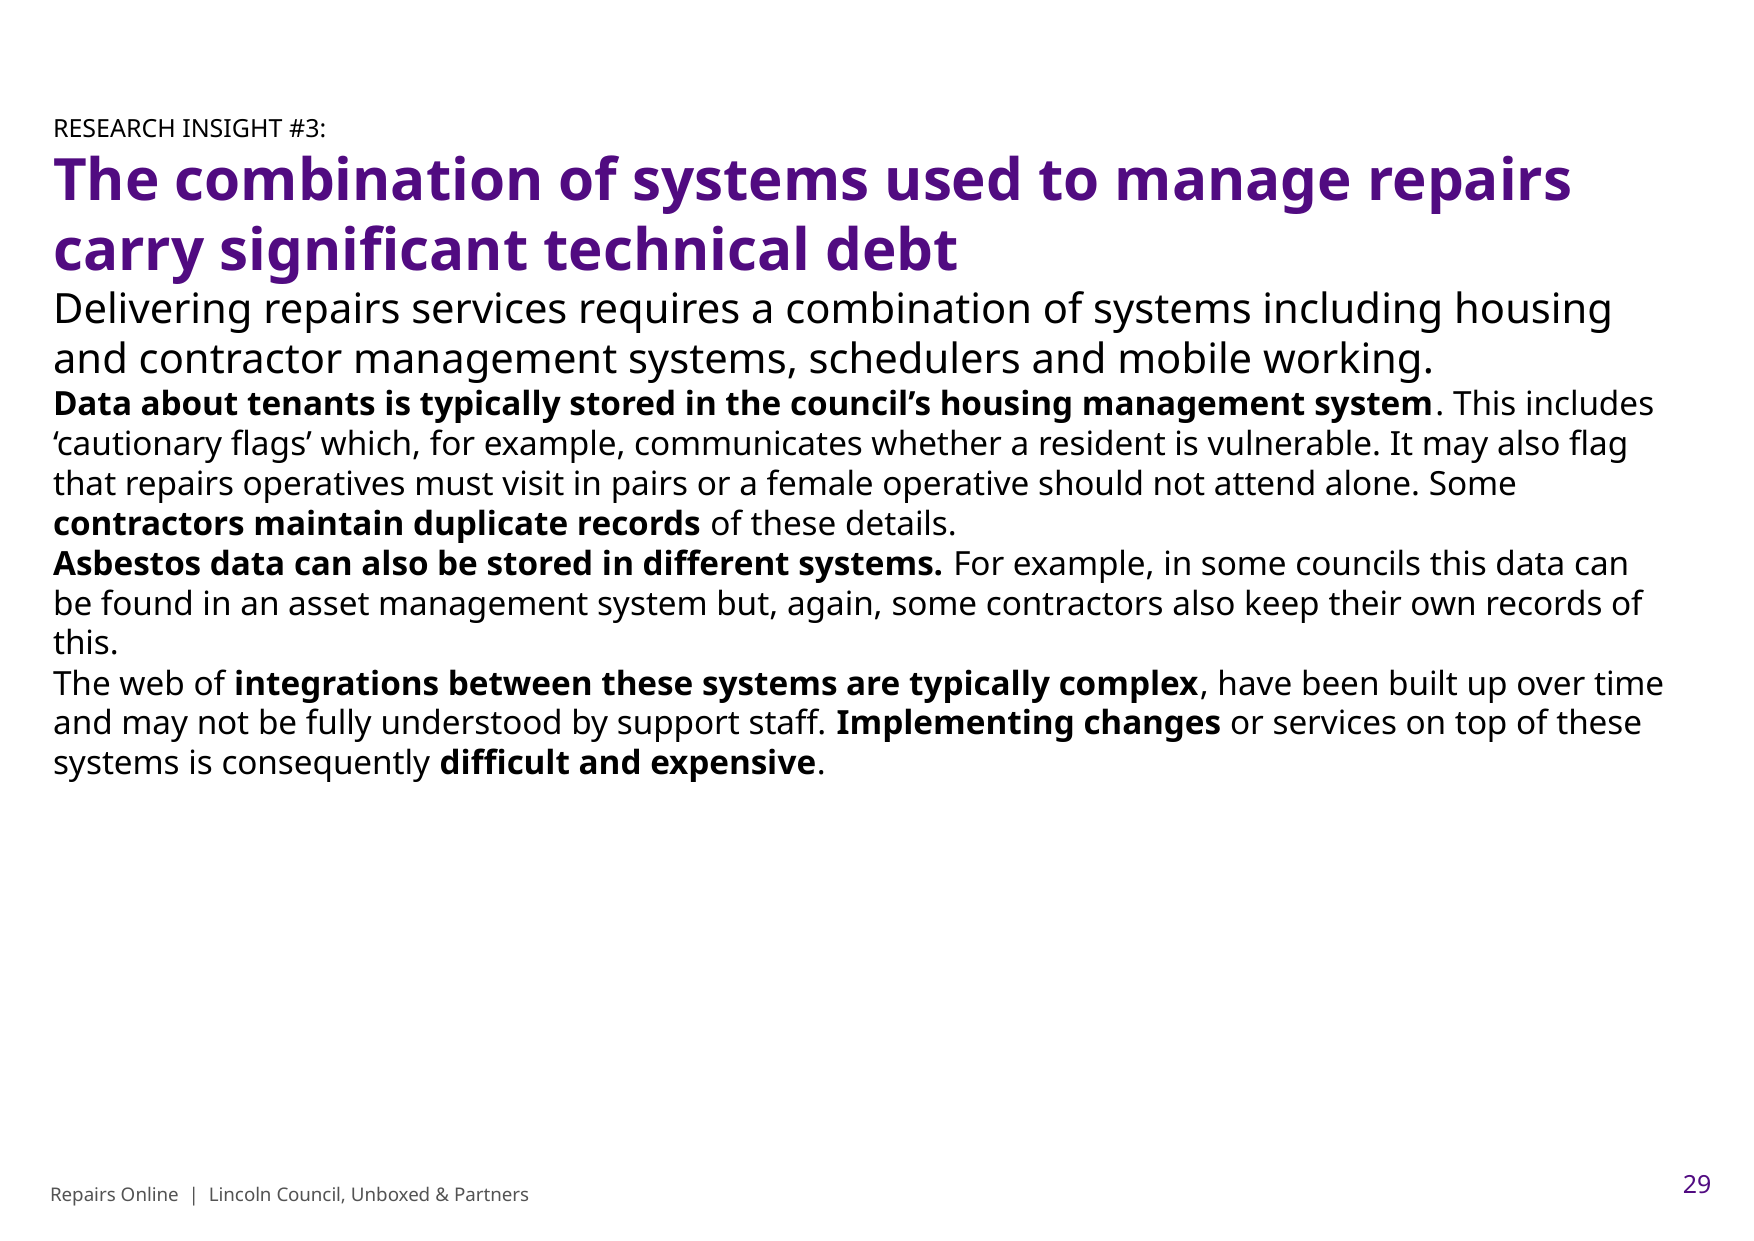

# RESEARCH INSIGHT #3: The combination of systems used to manage repairs carry significant technical debt Delivering repairs services requires a combination of systems including housing and contractor management systems, schedulers and mobile working. Data about tenants is typically stored in the council’s housing management system. This includes ‘cautionary flags’ which, for example, communicates whether a resident is vulnerable. It may also flag that repairs operatives must visit in pairs or a female operative should not attend alone. Some contractors maintain duplicate records of these details. Asbestos data can also be stored in different systems. For example, in some councils this data can be found in an asset management system but, again, some contractors also keep their own records of this. The web of integrations between these systems are typically complex, have been built up over time and may not be fully understood by support staff. Implementing changes or services on top of these systems is consequently difficult and expensive.